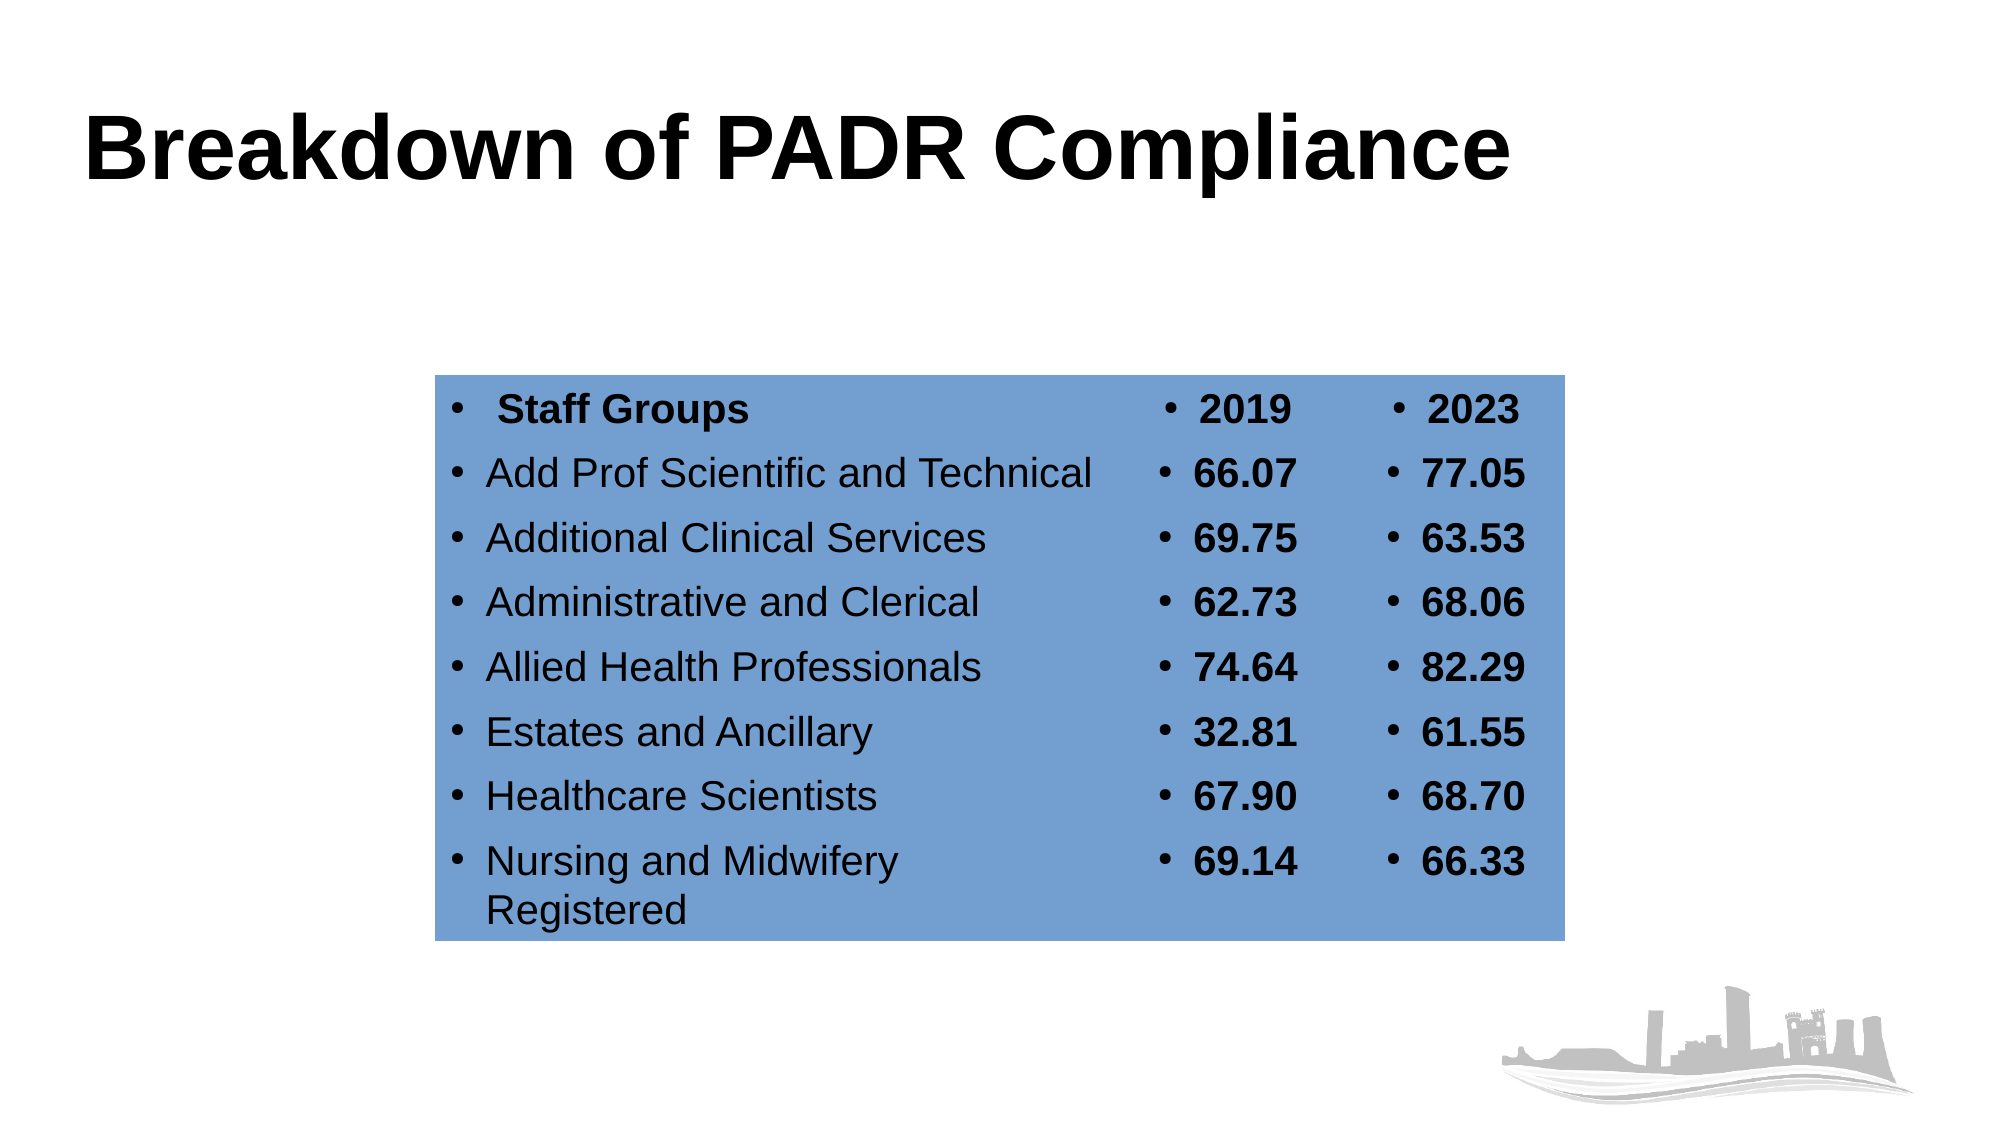

# Breakdown of PADR Compliance
| Staff Groups | 2019 | 2023 |
| --- | --- | --- |
| Add Prof Scientific and Technical | 66.07 | 77.05 |
| Additional Clinical Services | 69.75 | 63.53 |
| Administrative and Clerical | 62.73 | 68.06 |
| Allied Health Professionals | 74.64 | 82.29 |
| Estates and Ancillary | 32.81 | 61.55 |
| Healthcare Scientists | 67.90 | 68.70 |
| Nursing and Midwifery Registered | 69.14 | 66.33 |